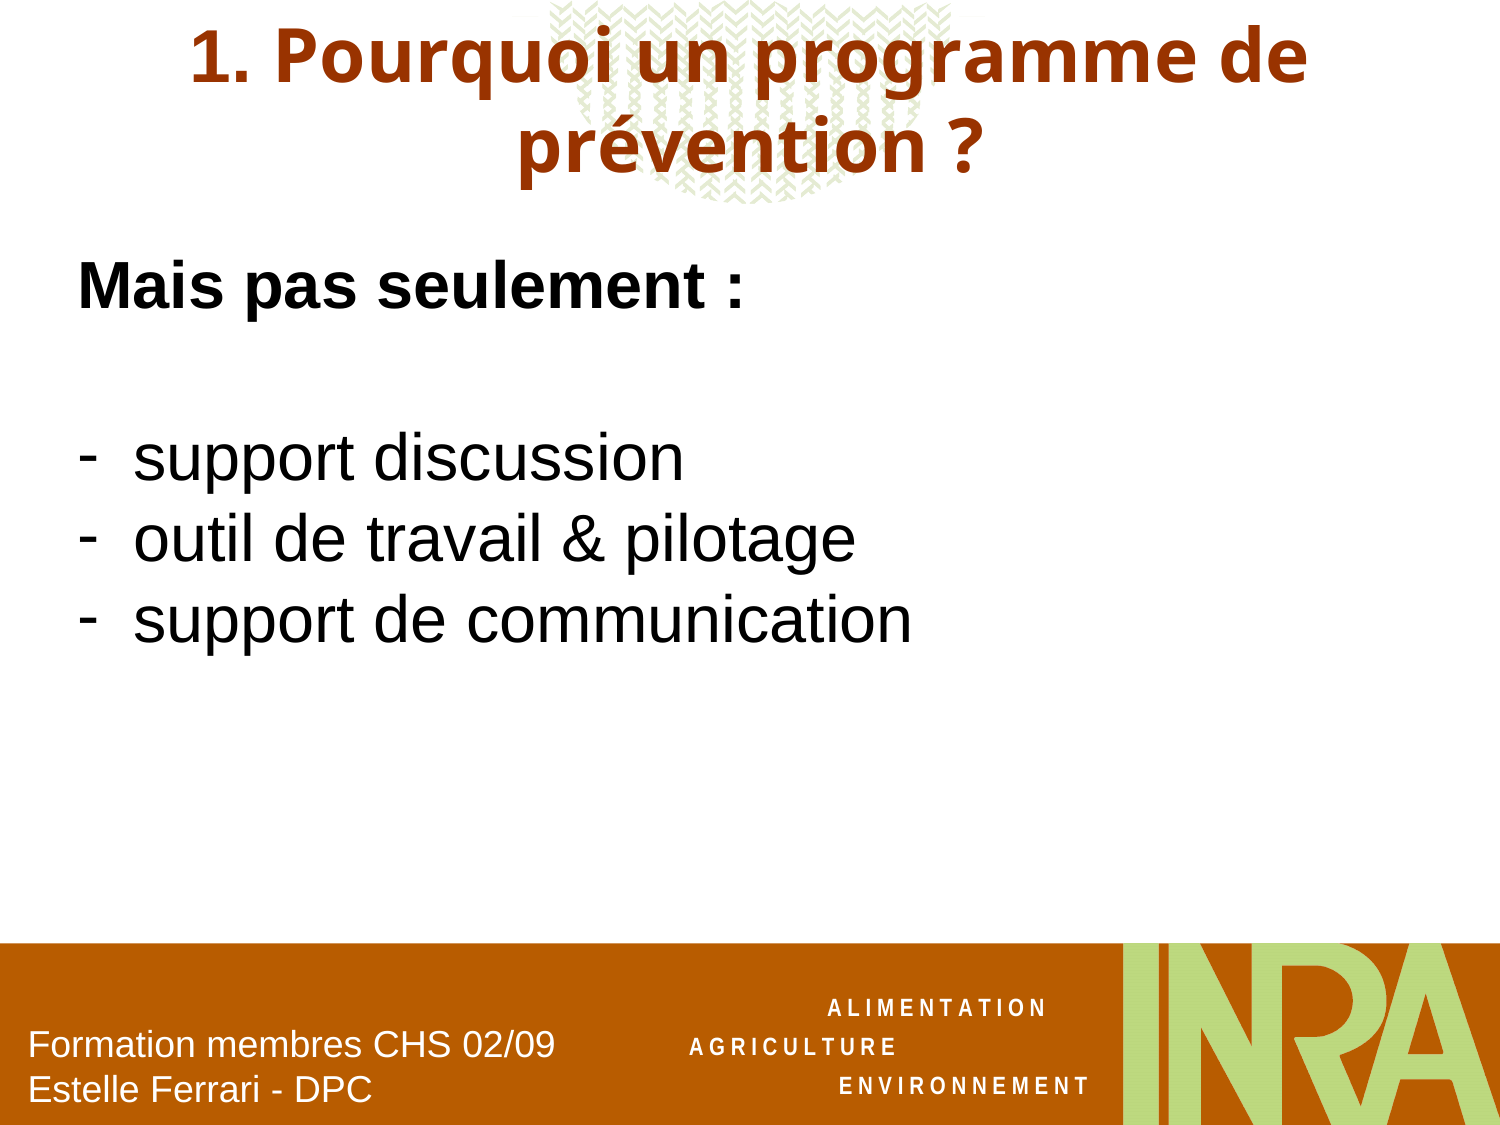

1. Pourquoi un programme de prévention ?
#
Mais pas seulement :
support discussion
outil de travail & pilotage
support de communication